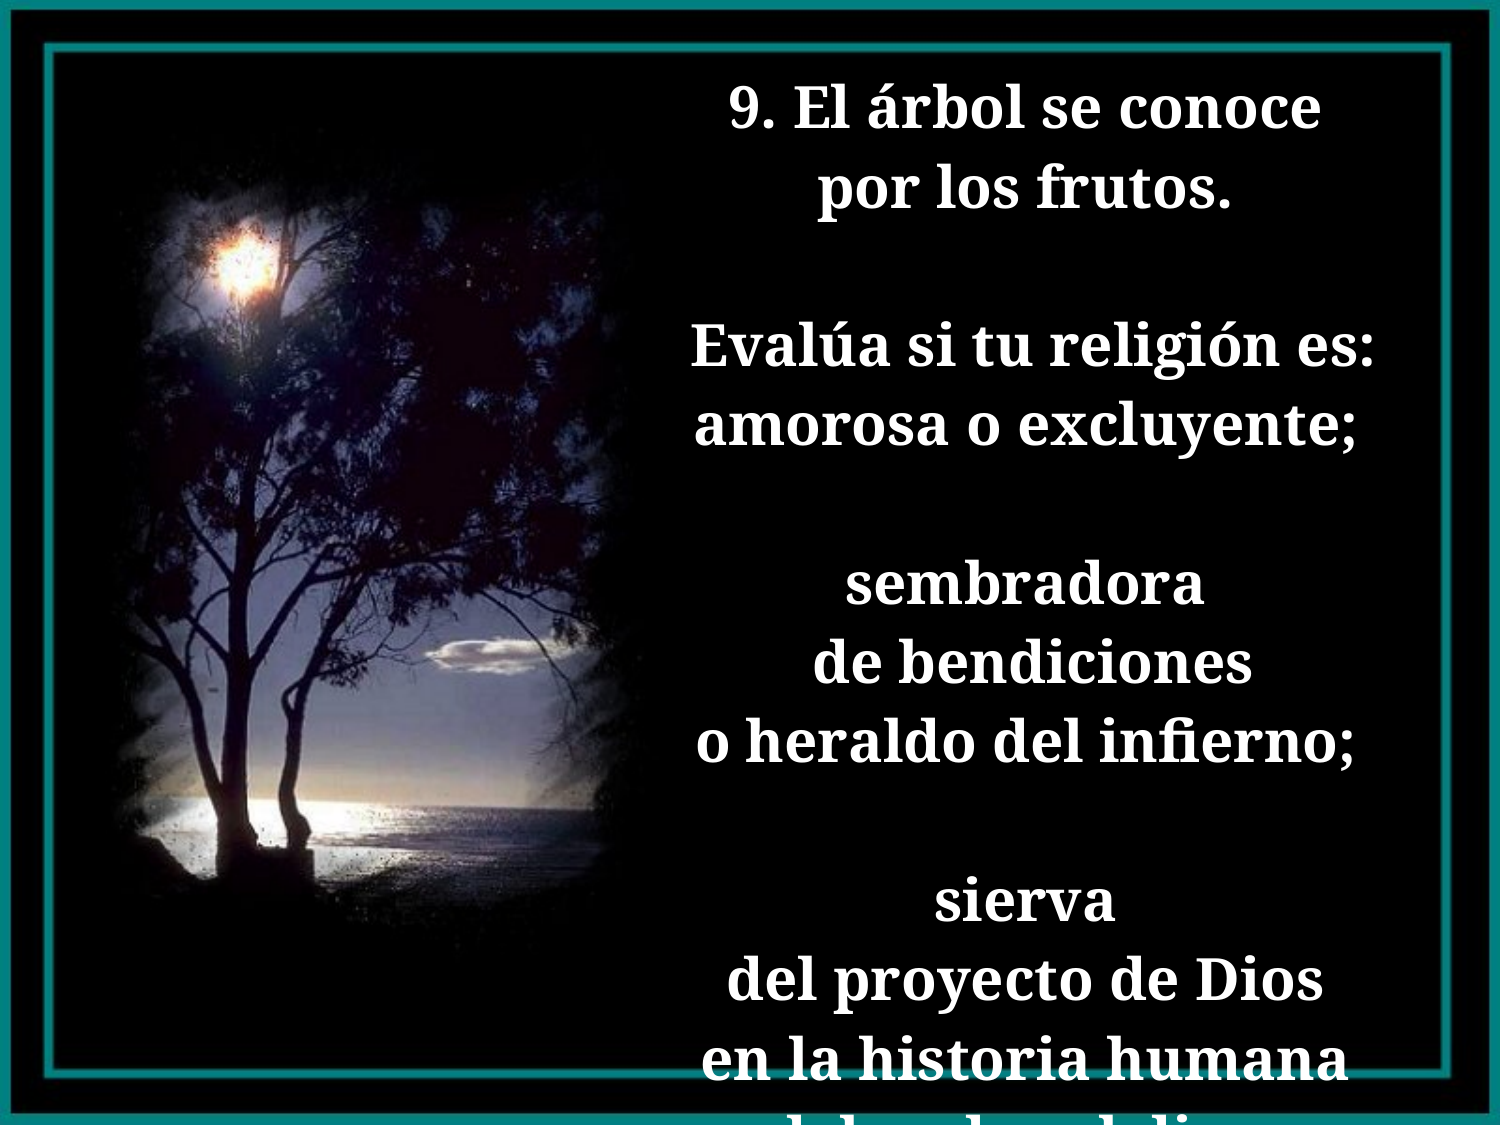

9. El árbol se conoce
por los frutos.
Evalúa si tu religión es: amorosa o excluyente;
sembradora
de bendiciones
o heraldo del infierno;
sierva
del proyecto de Dios
en la historia humana
o del poder el dinero.